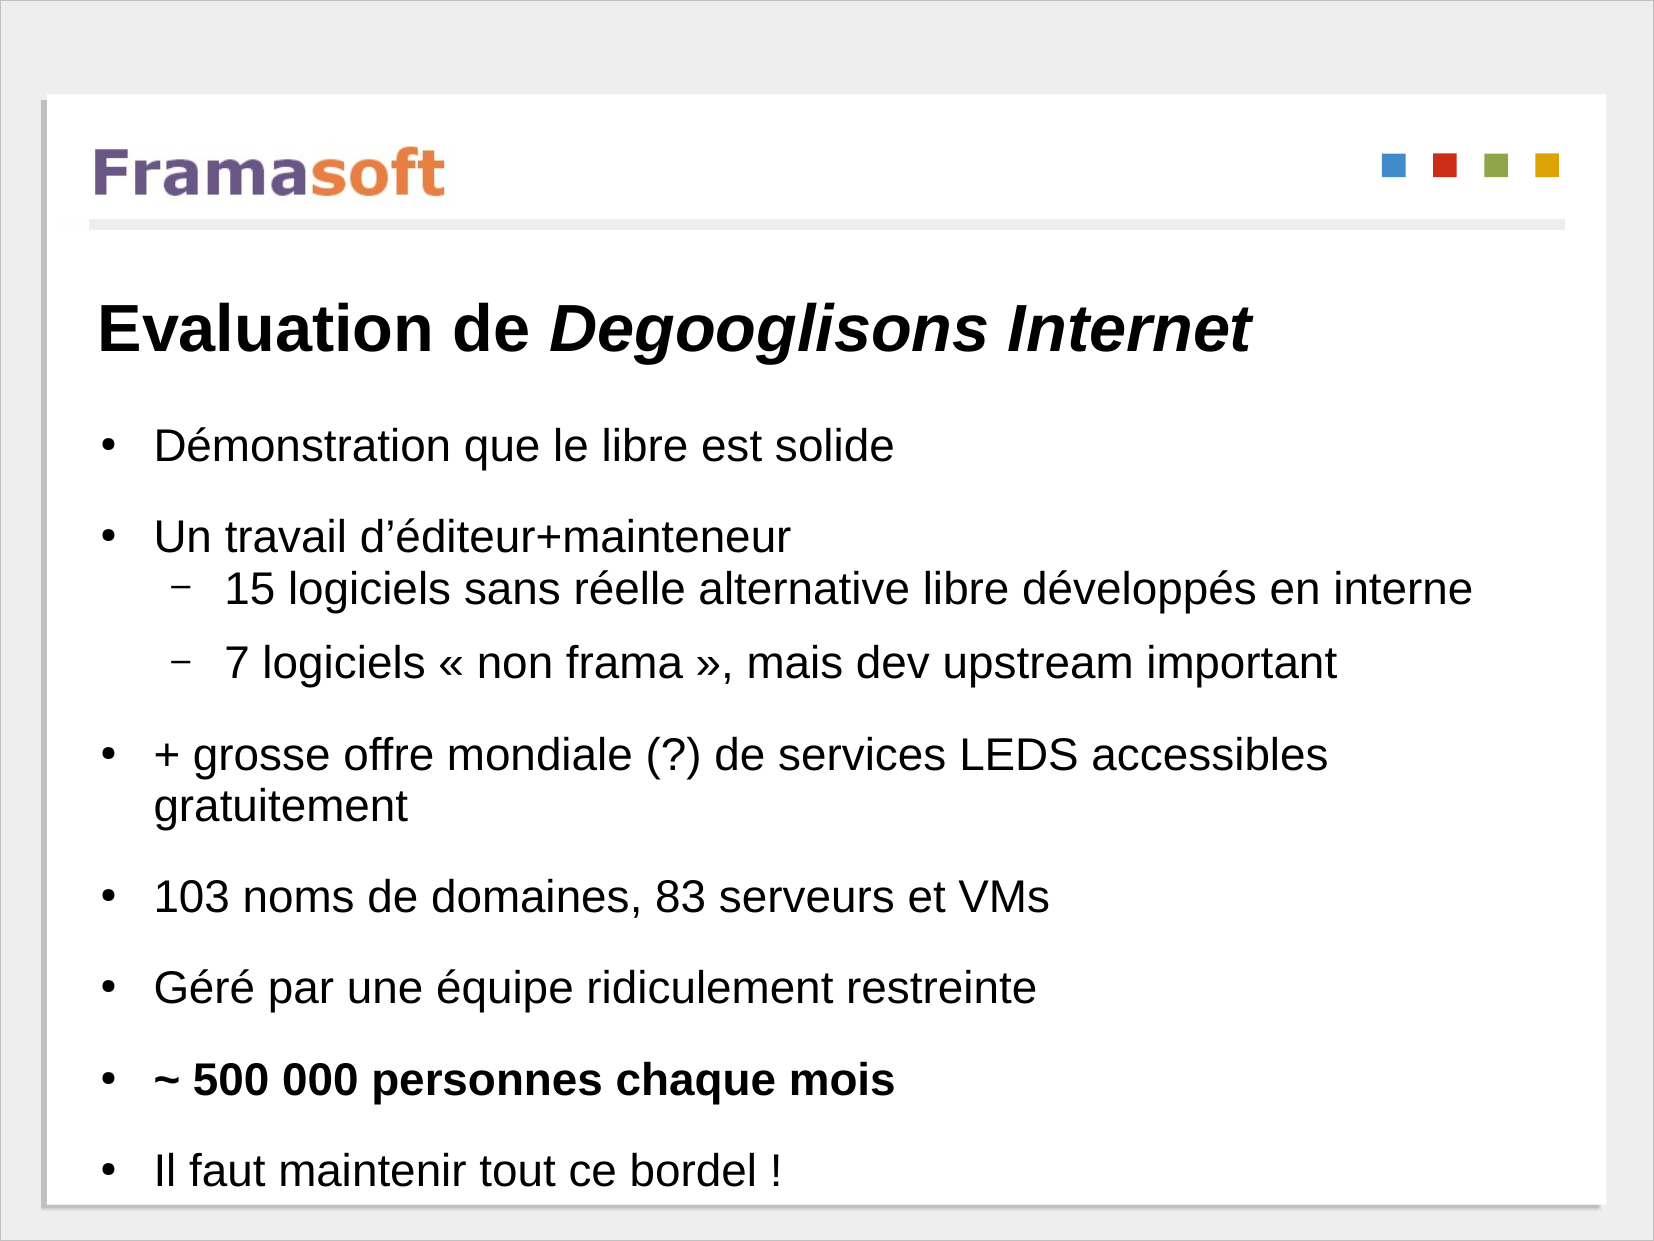

Evaluation de Degooglisons Internet
# Démonstration que le libre est solide
Un travail d’éditeur+mainteneur
15 logiciels sans réelle alternative libre développés en interne
7 logiciels « non frama », mais dev upstream important
+ grosse offre mondiale (?) de services LEDS accessibles gratuitement
103 noms de domaines, 83 serveurs et VMs
Géré par une équipe ridiculement restreinte
~ 500 000 personnes chaque mois
Il faut maintenir tout ce bordel !